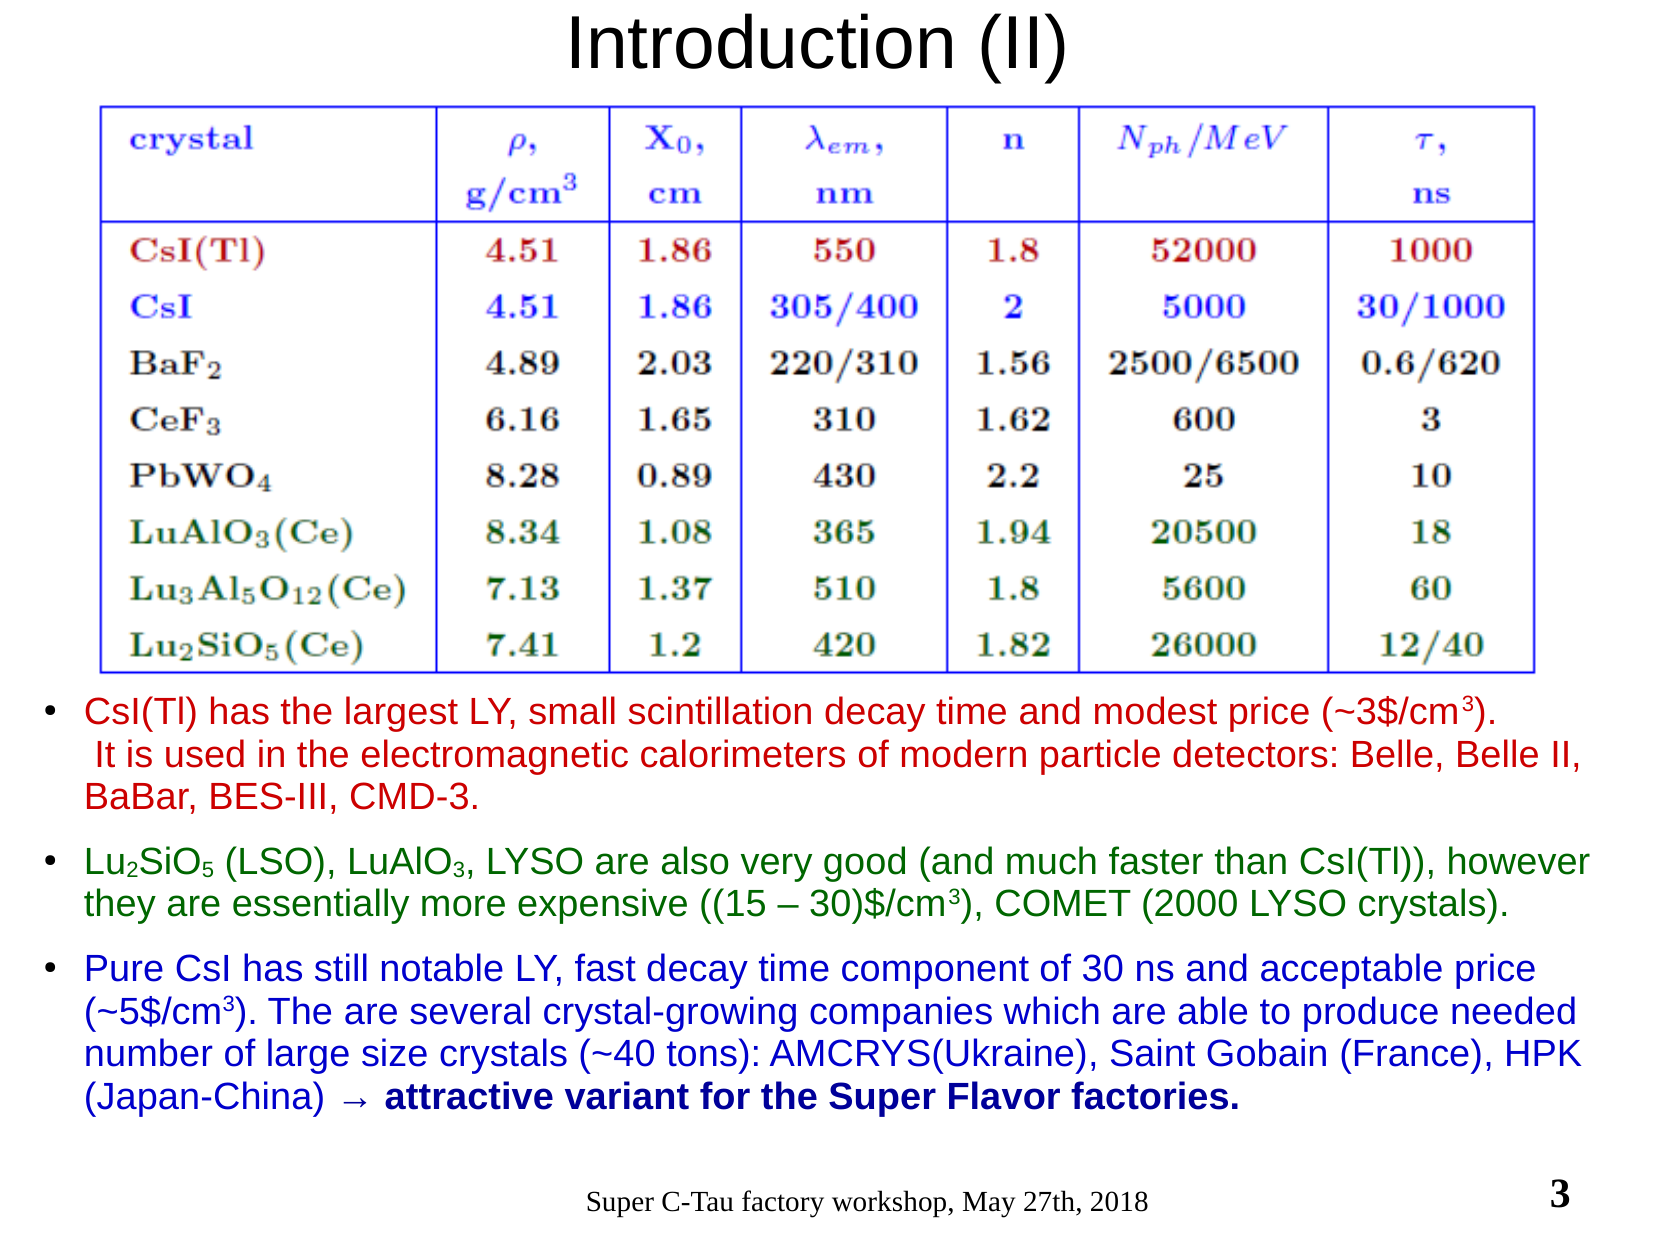

# Introduction (II)
CsI(Tl) has the largest LY, small scintillation decay time and modest price (~3$/cm3). It is used in the electromagnetic calorimeters of modern particle detectors: Belle, Belle II, BaBar, BES-III, CMD-3.
Lu2SiO5 (LSO), LuAlO3, LYSO are also very good (and much faster than CsI(Tl)), however they are essentially more expensive ((15 – 30)$/cm3), COMET (2000 LYSO crystals).
Pure CsI has still notable LY, fast decay time component of 30 ns and acceptable price (~5$/cm3). The are several crystal-growing companies which are able to produce needed number of large size crystals (~40 tons): AMCRYS(Ukraine), Saint Gobain (France), HPK (Japan-China) → attractive variant for the Super Flavor factories.
3
Super C-Tau factory workshop, May 27th, 2018